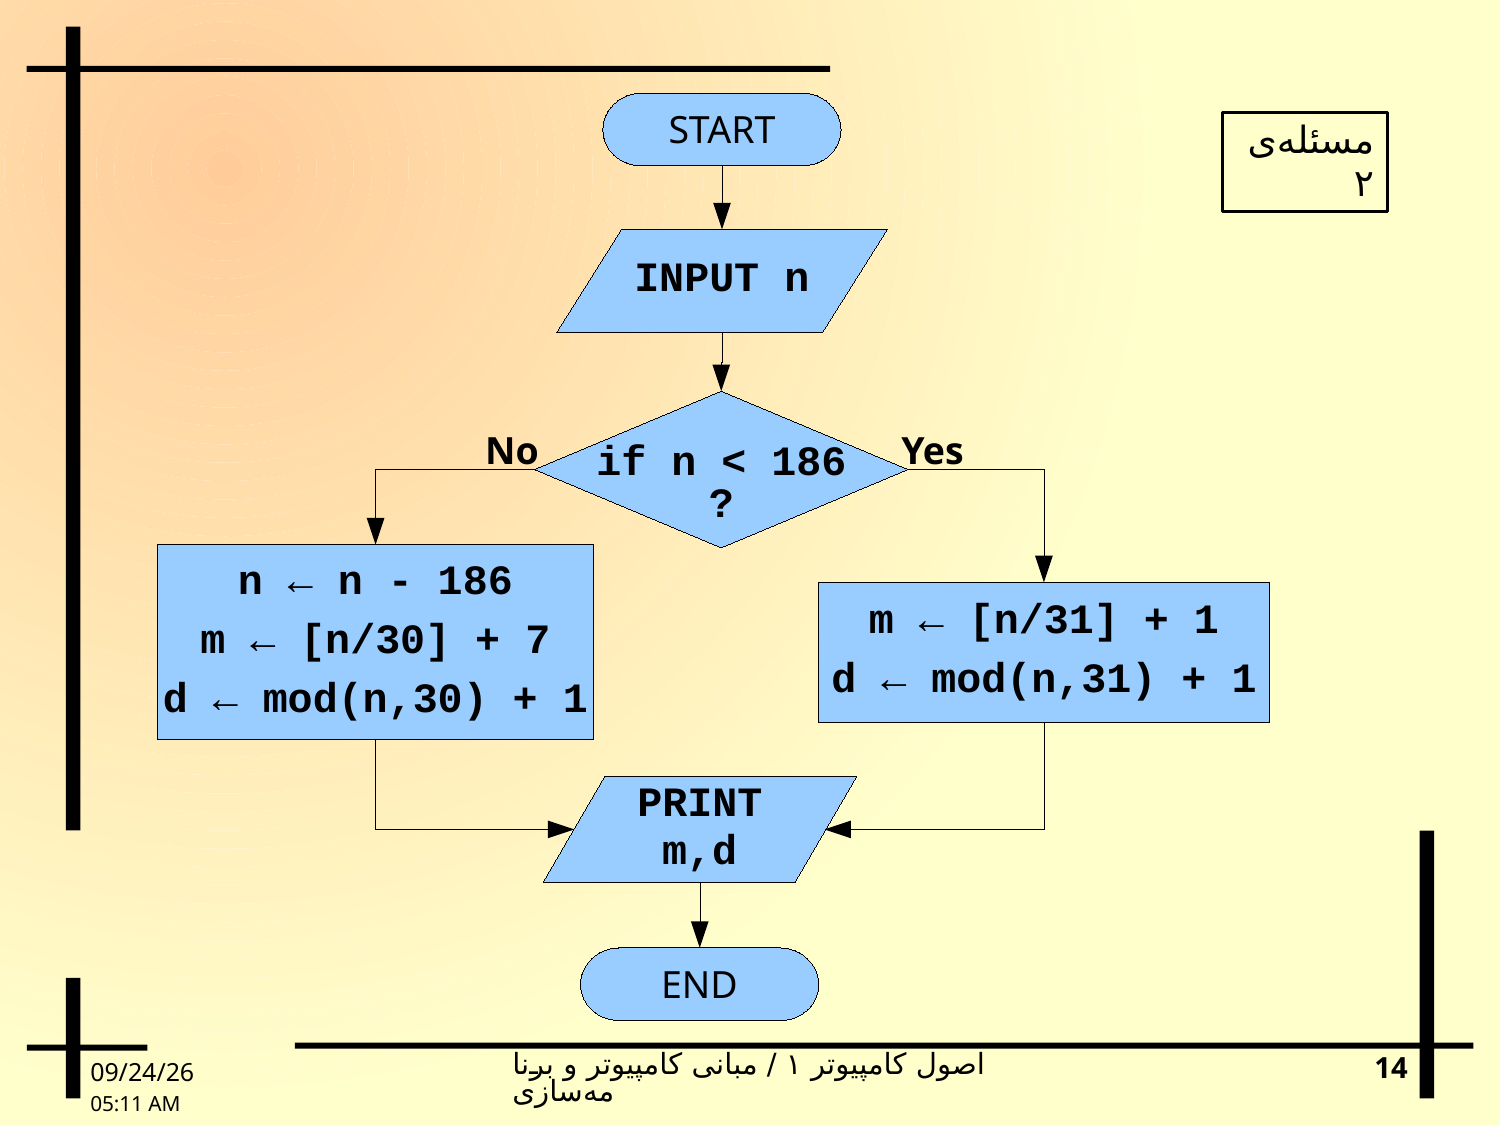

START
مسئله‌ی ۲
INPUT n
if n < 186
?
No
Yes
n ← n - 186
m ← [n/30] + 7
d ← mod(n,30) + 1
m ← [n/31] + 1
d ← mod(n,31) + 1
PRINT m,d
END
اصول کامپیوتر ۱ / مبانی کامپیوتر و برنامه‌سازی
14